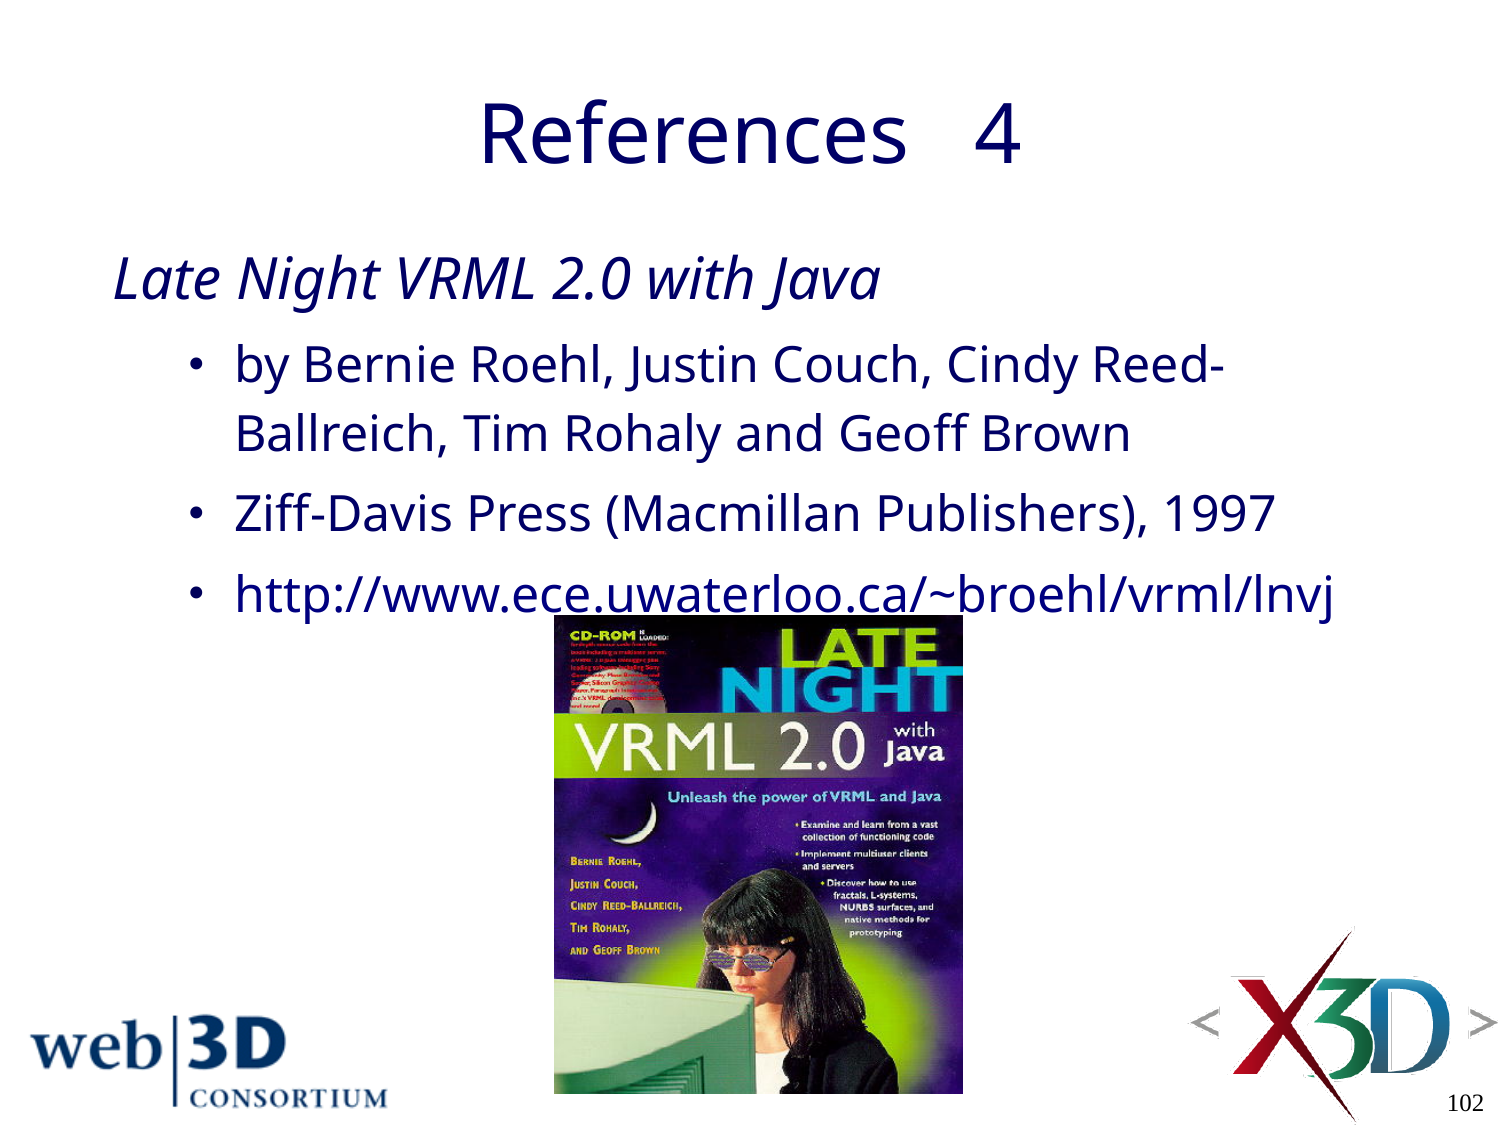

# References 4
Late Night VRML 2.0 with Java
by Bernie Roehl, Justin Couch, Cindy Reed-Ballreich, Tim Rohaly and Geoff Brown
Ziff-Davis Press (Macmillan Publishers), 1997
http://www.ece.uwaterloo.ca/~broehl/vrml/lnvj